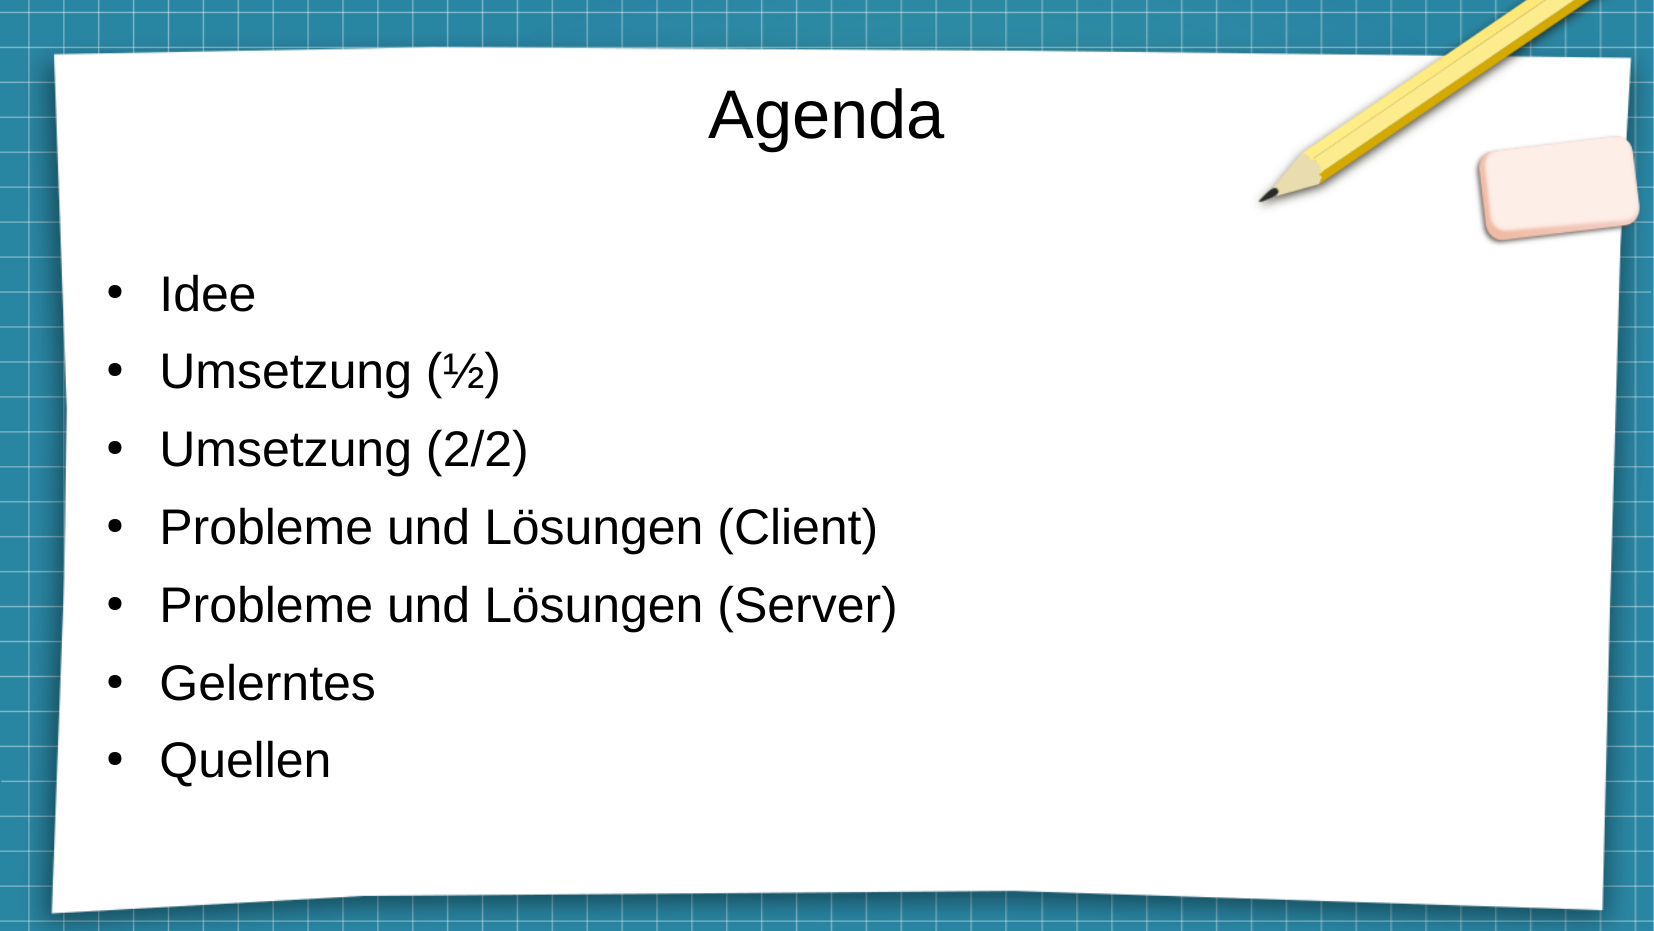

# Agenda
Idee
Umsetzung (½)
Umsetzung (2/2)
Probleme und Lösungen (Client)
Probleme und Lösungen (Server)
Gelerntes
Quellen